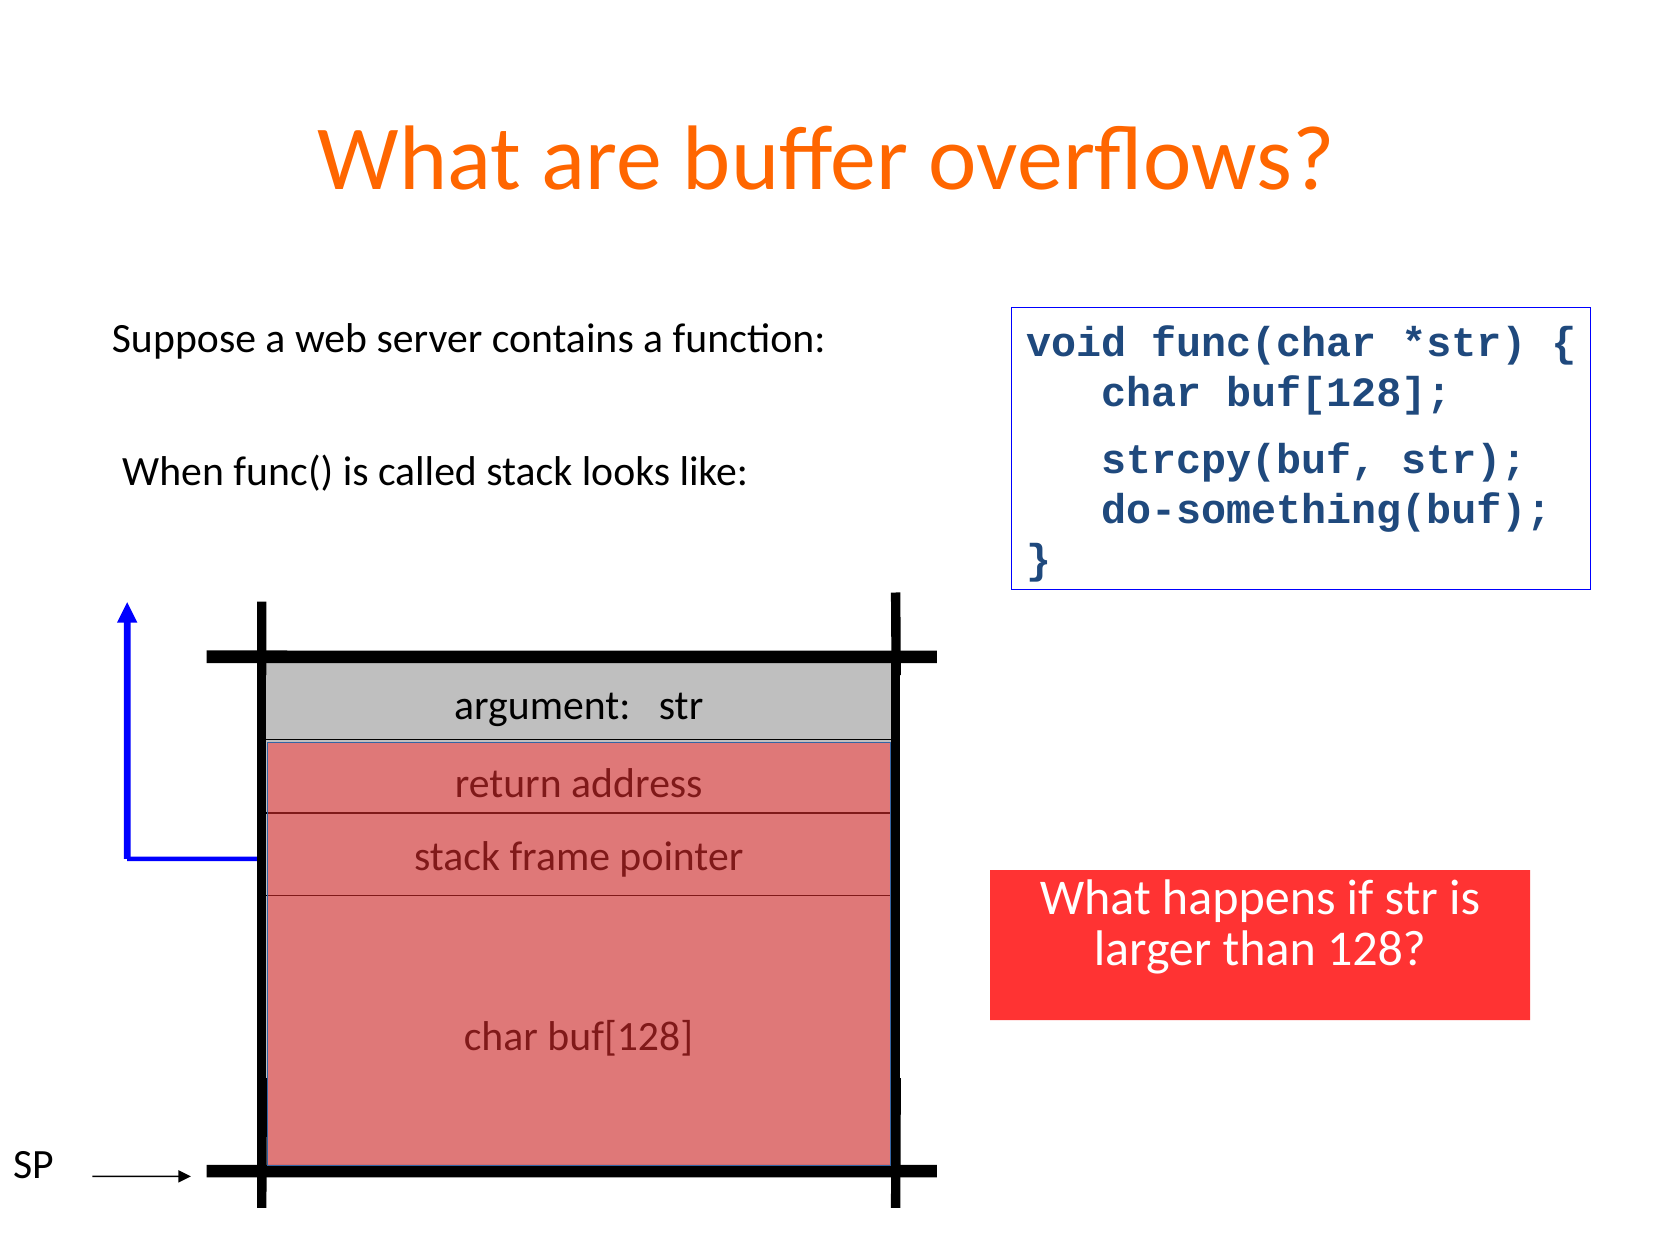

# What are buffer overflows?
Suppose a web server contains a function:
void func(char *str) {
 char buf[128];
 strcpy(buf, str);
	do-something(buf);
}
When func() is called stack looks like:
argument: str
return address
stack frame pointer
What happens if str is larger than 128?
char buf[128]
SP